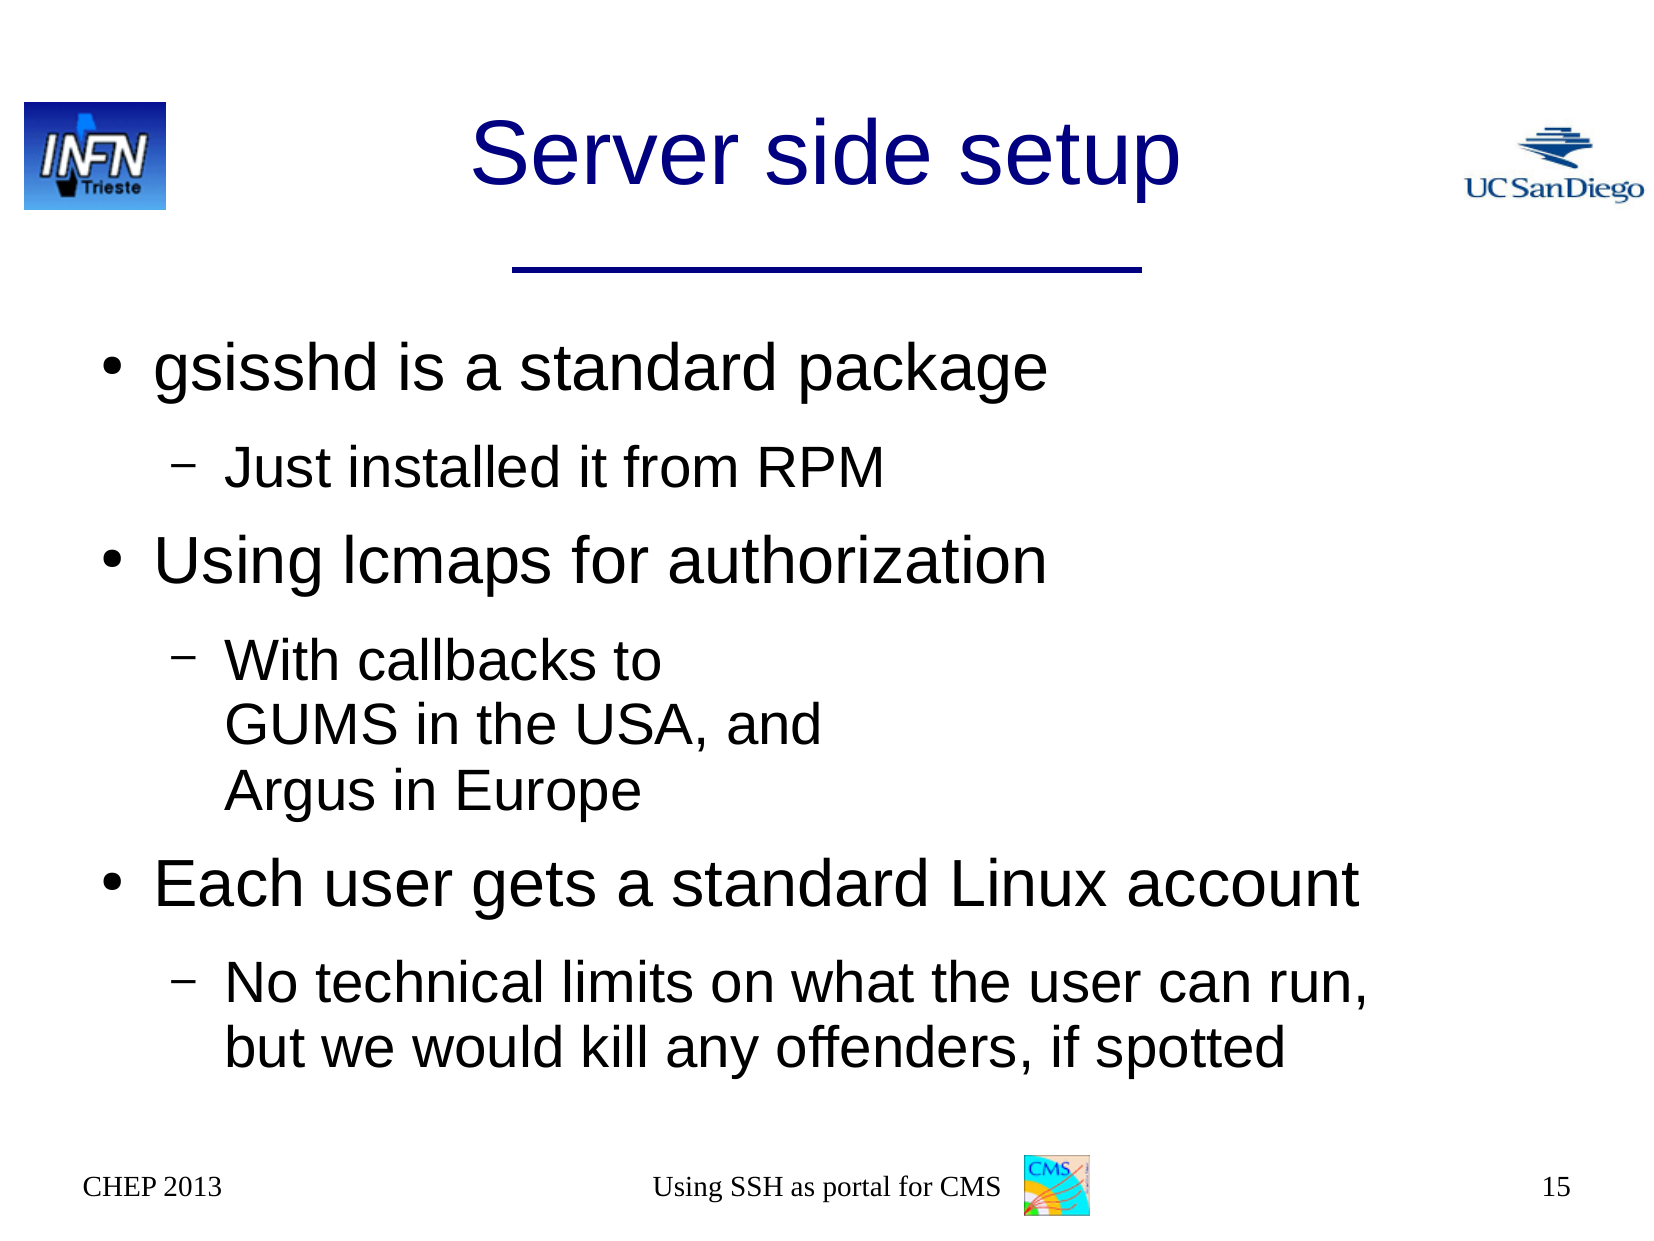

# Server side setup
gsisshd is a standard package
Just installed it from RPM
Using lcmaps for authorization
With callbacks to
GUMS in the USA, and
Argus in Europe
Each user gets a standard Linux account
No technical limits on what the user can run,
but we would kill any offenders, if spotted
CHEP 2013
Using SSH as portal for CMS
15